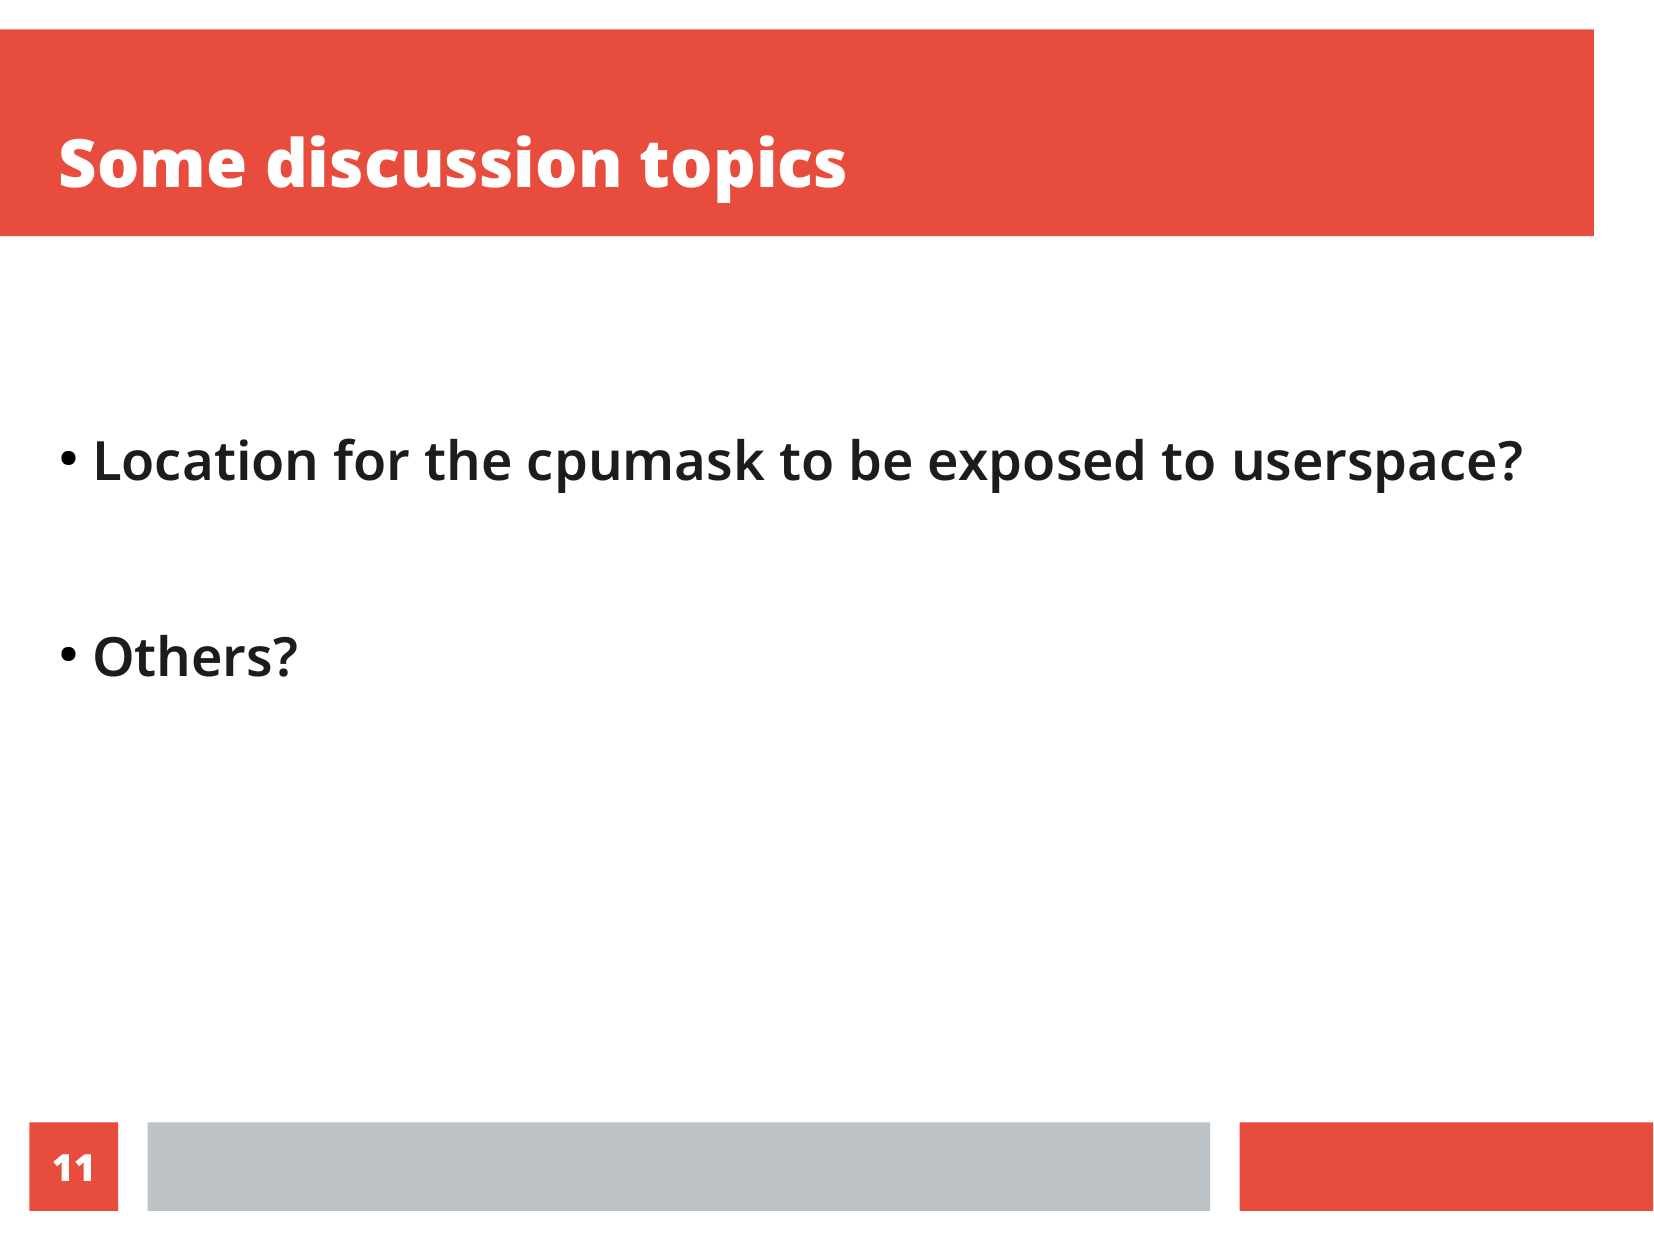

# Some discussion topics
 Location for the cpumask to be exposed to userspace?
 Others?
11